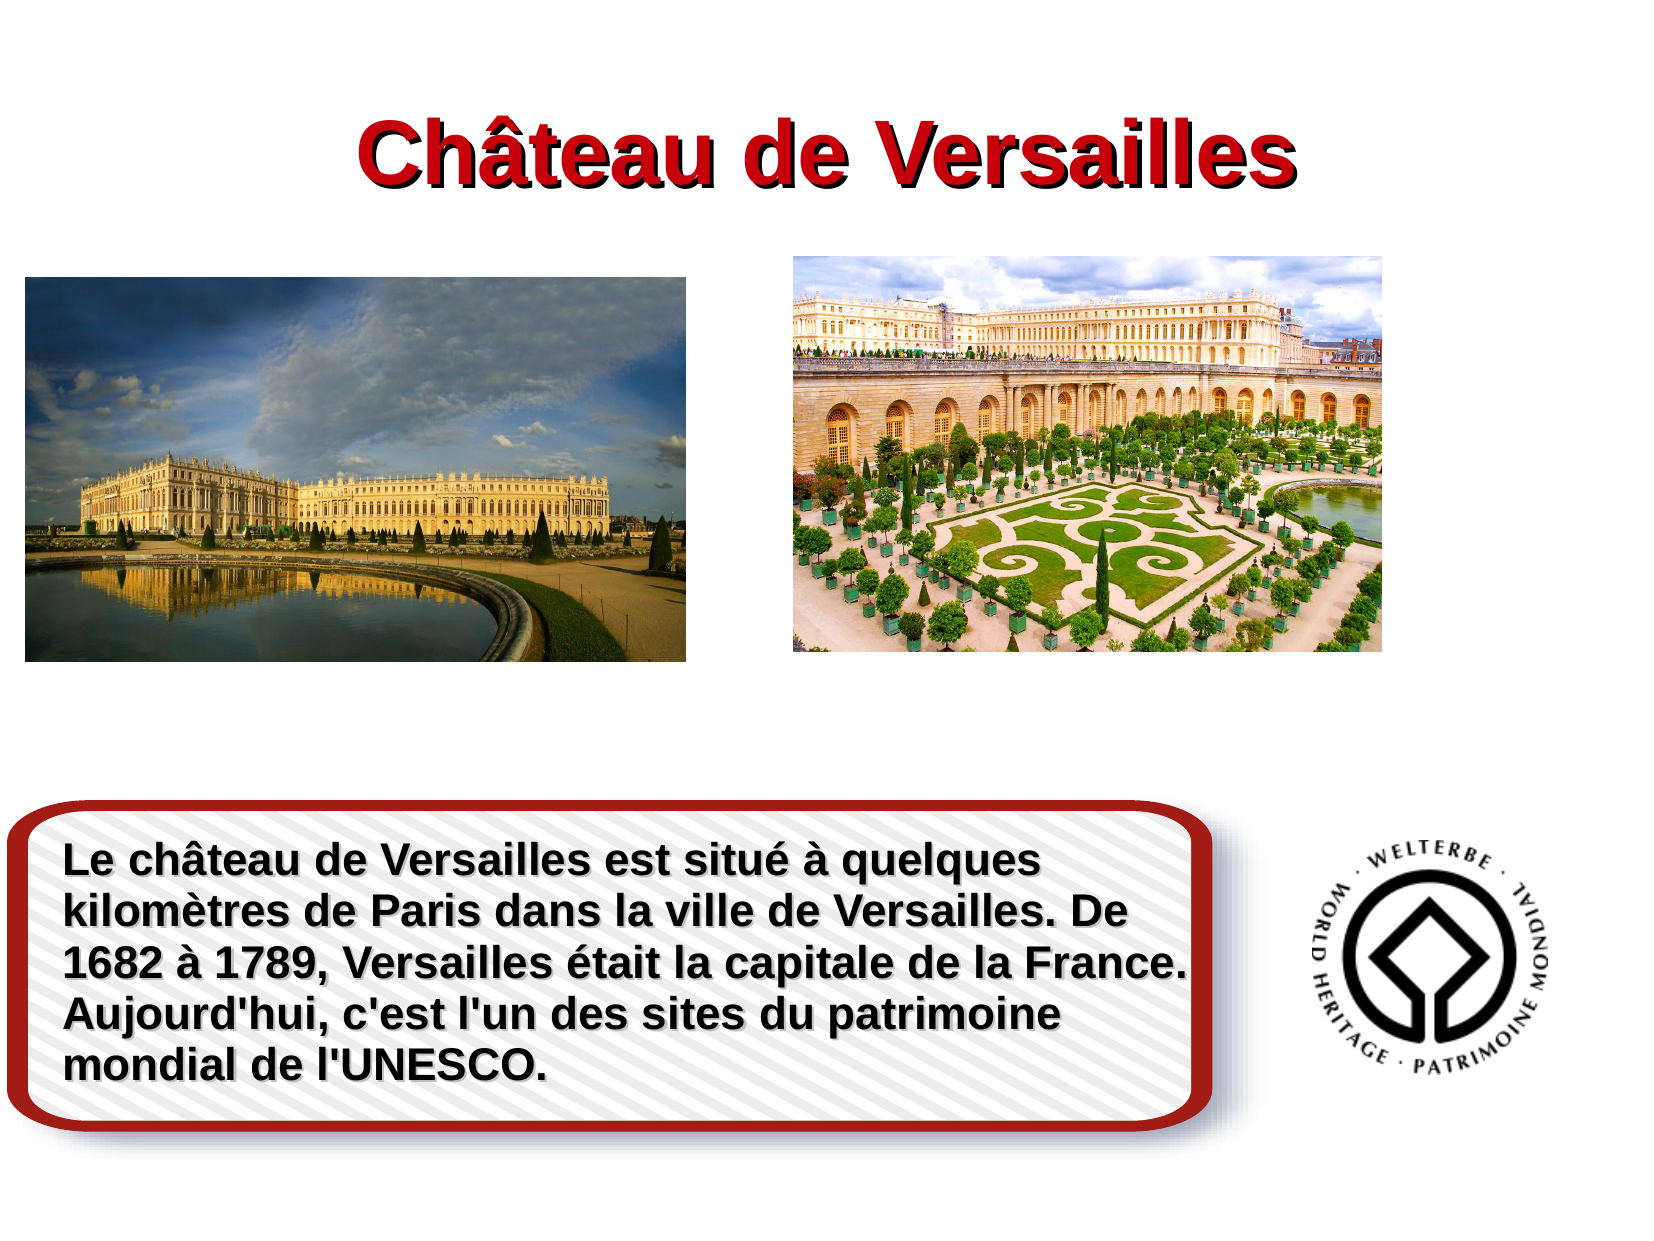

# Château de Versailles
Le château de Versailles est situé à quelques kilomètres de Paris dans la ville de Versailles. De 1682 à 1789, Versailles était la capitale de la France. Aujourd'hui, c'est l'un des sites du patrimoine mondial de l'UNESCO.